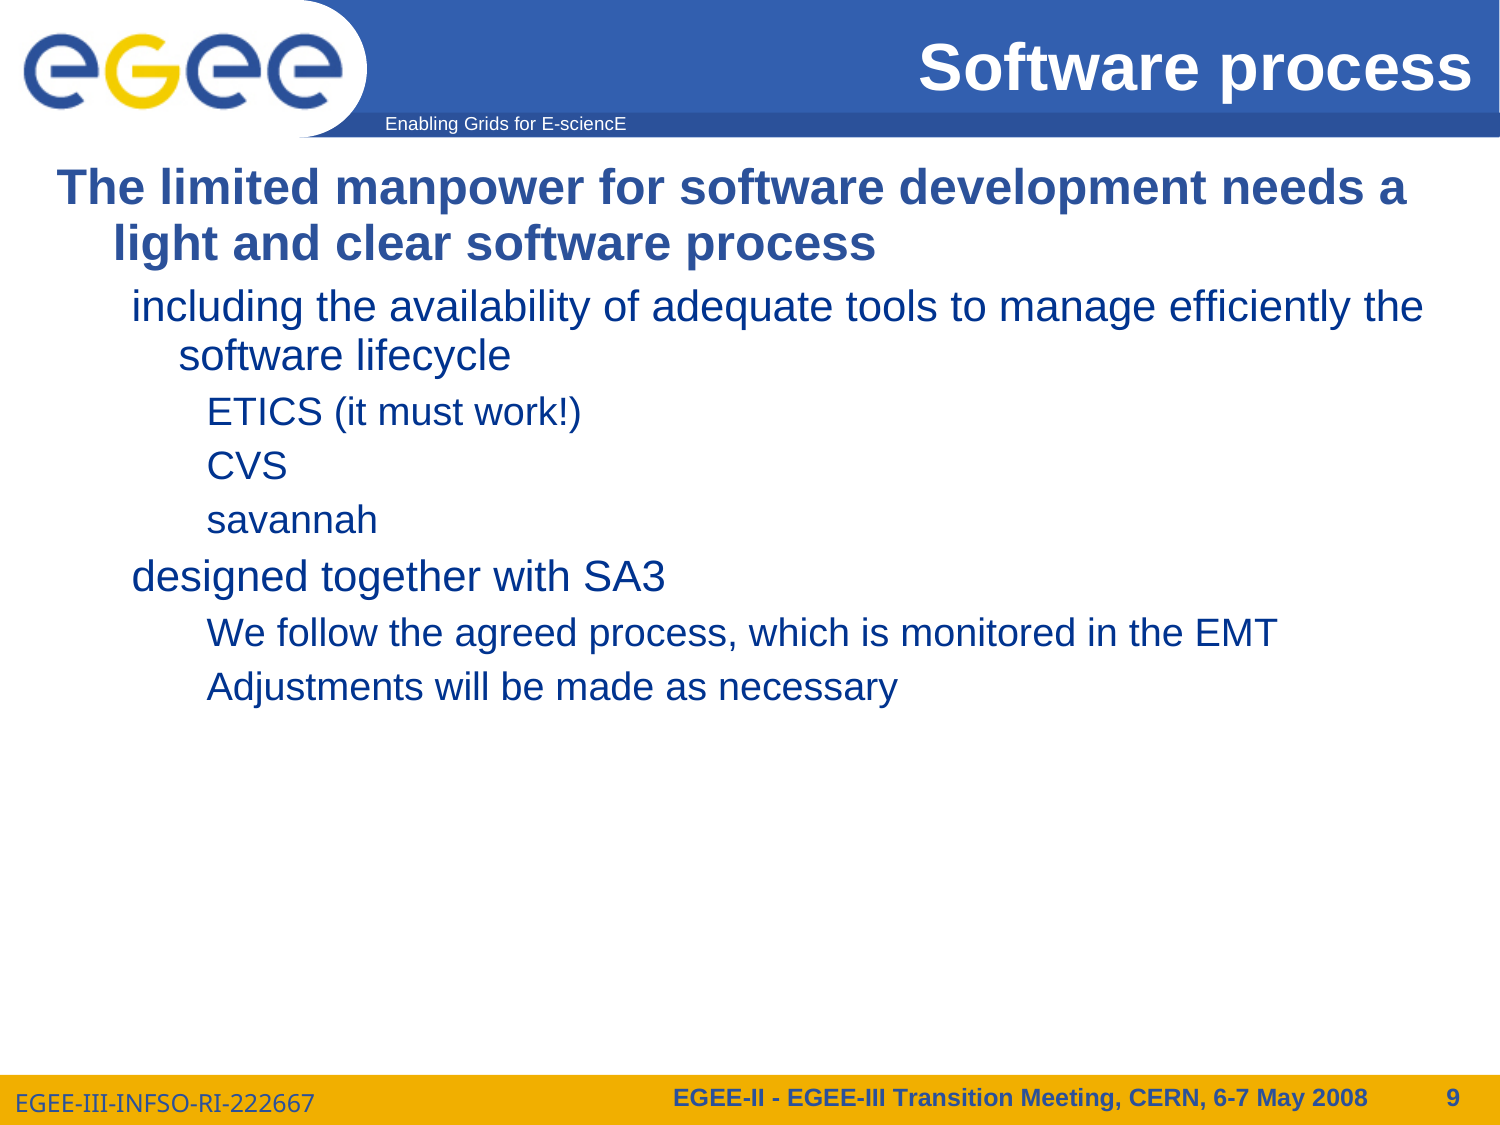

# Software process
The limited manpower for software development needs a light and clear software process
including the availability of adequate tools to manage efficiently the software lifecycle
ETICS (it must work!)
CVS
savannah
designed together with SA3
We follow the agreed process, which is monitored in the EMT
Adjustments will be made as necessary
EGEE-II - EGEE-III Transition Meeting, CERN, 6-7 May 2008
9